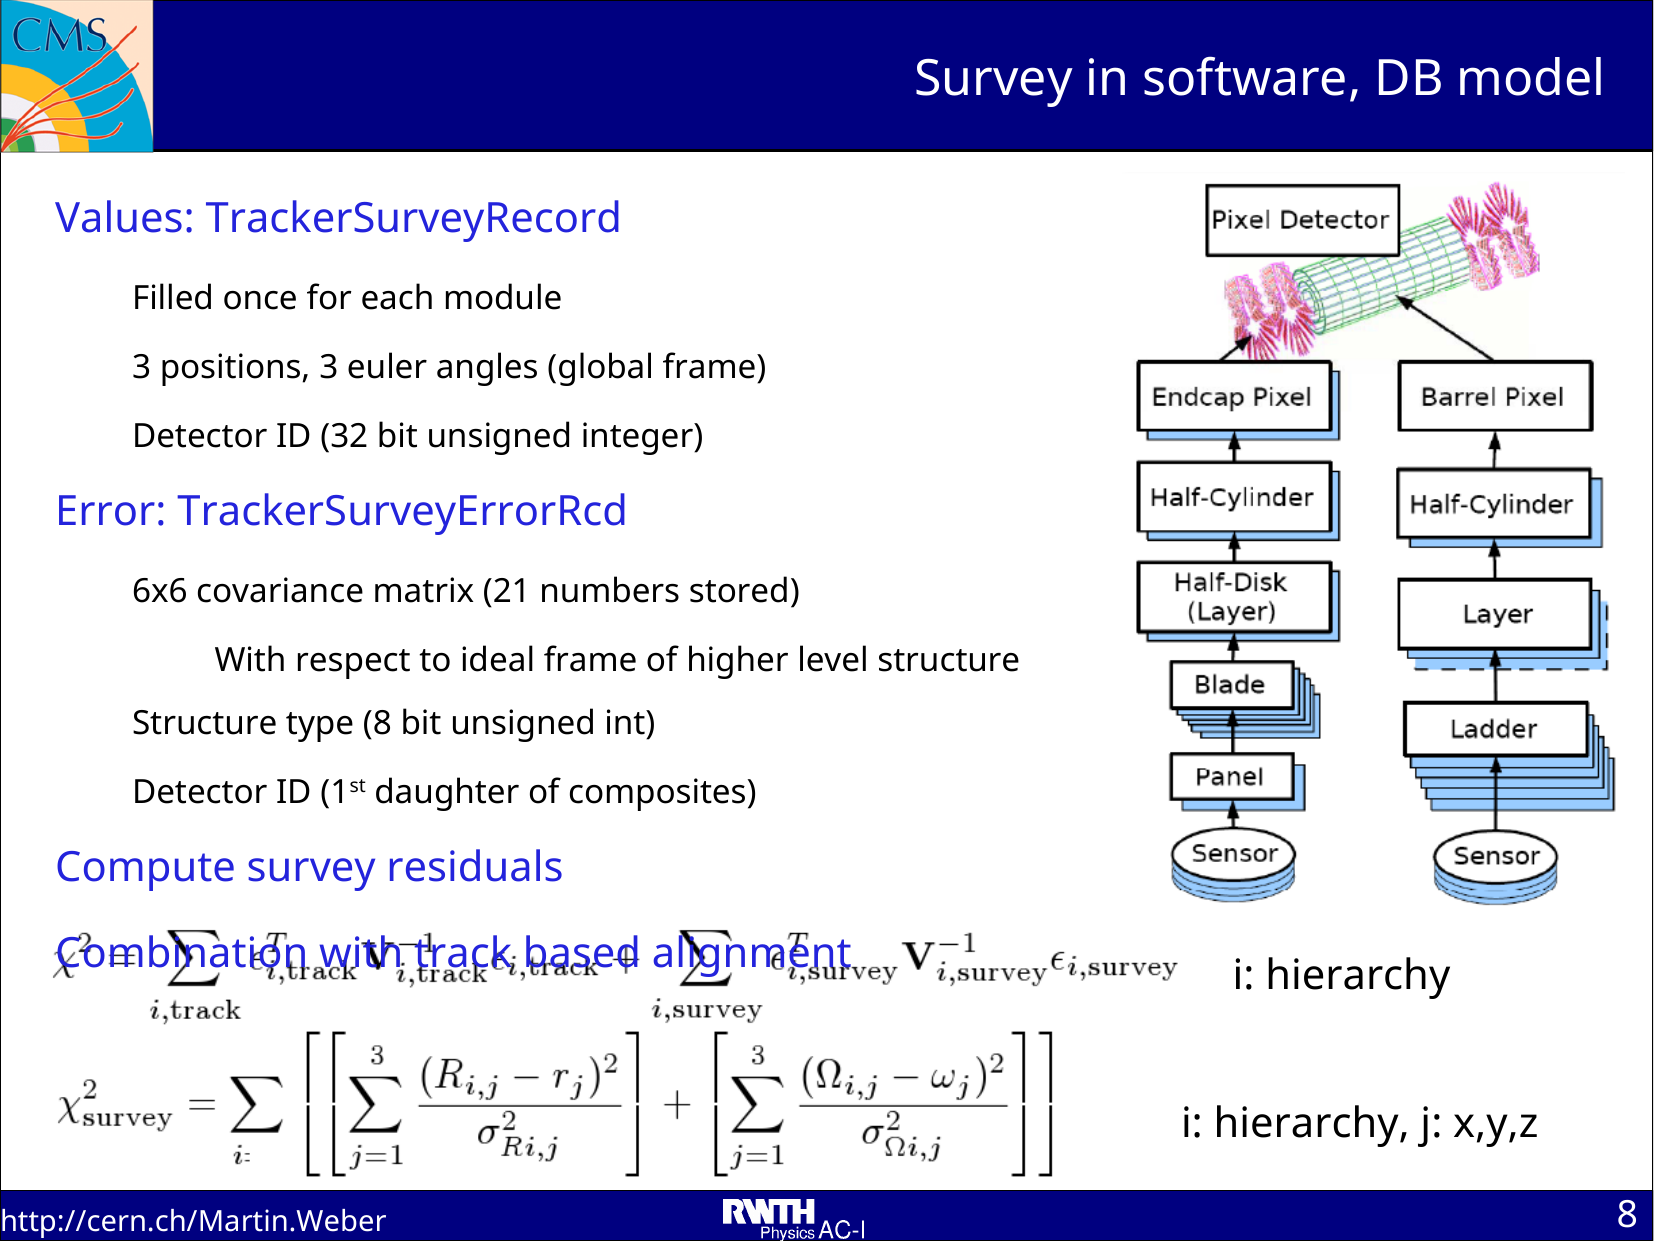

# Survey in software, DB model
Values: TrackerSurveyRecord
Filled once for each module
3 positions, 3 euler angles (global frame)
Detector ID (32 bit unsigned integer)
Error: TrackerSurveyErrorRcd
6x6 covariance matrix (21 numbers stored)
With respect to ideal frame of higher level structure
Structure type (8 bit unsigned int)
Detector ID (1st daughter of composites)
Compute survey residuals
Combination with track based alignment
i: hierarchy
i: hierarchy, j: x,y,z